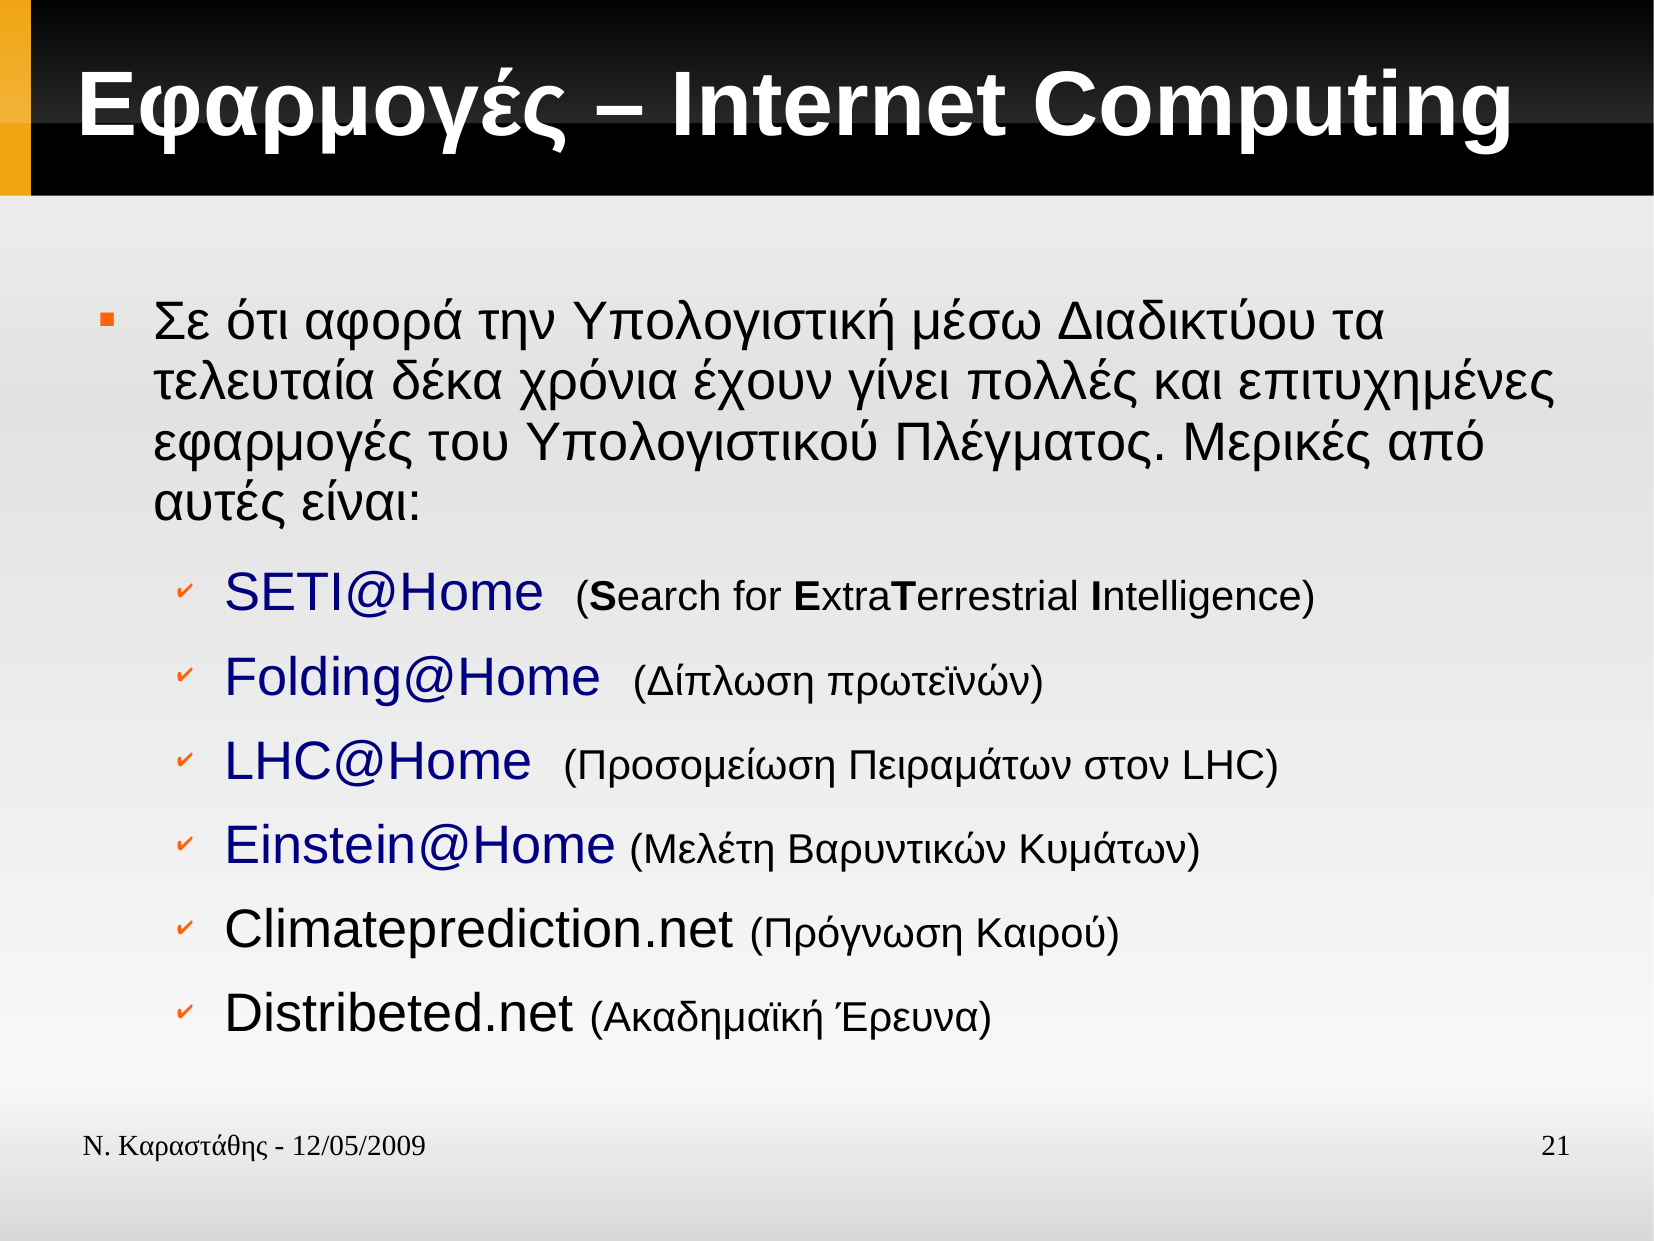

# Εφαρμογές – Internet Computing
Σε ότι αφορά την Υπολογιστική μέσω Διαδικτύου τα τελευταία δέκα χρόνια έχουν γίνει πολλές και επιτυχημένες εφαρμογές του Υπολογιστικού Πλέγματος. Μερικές από αυτές είναι:
SETI@Home (Search for ExtraTerrestrial Intelligence)
Folding@Home (Δίπλωση πρωτεϊνών)
LHC@Home (Προσομείωση Πειραμάτων στον LHC)
Einstein@Home (Μελέτη Βαρυντικών Κυμάτων)
Climateprediction.net (Πρόγνωση Καιρού)
Distribeted.net (Ακαδημαϊκή Έρευνα)
Ν. Καραστάθης - 12/05/2009
21